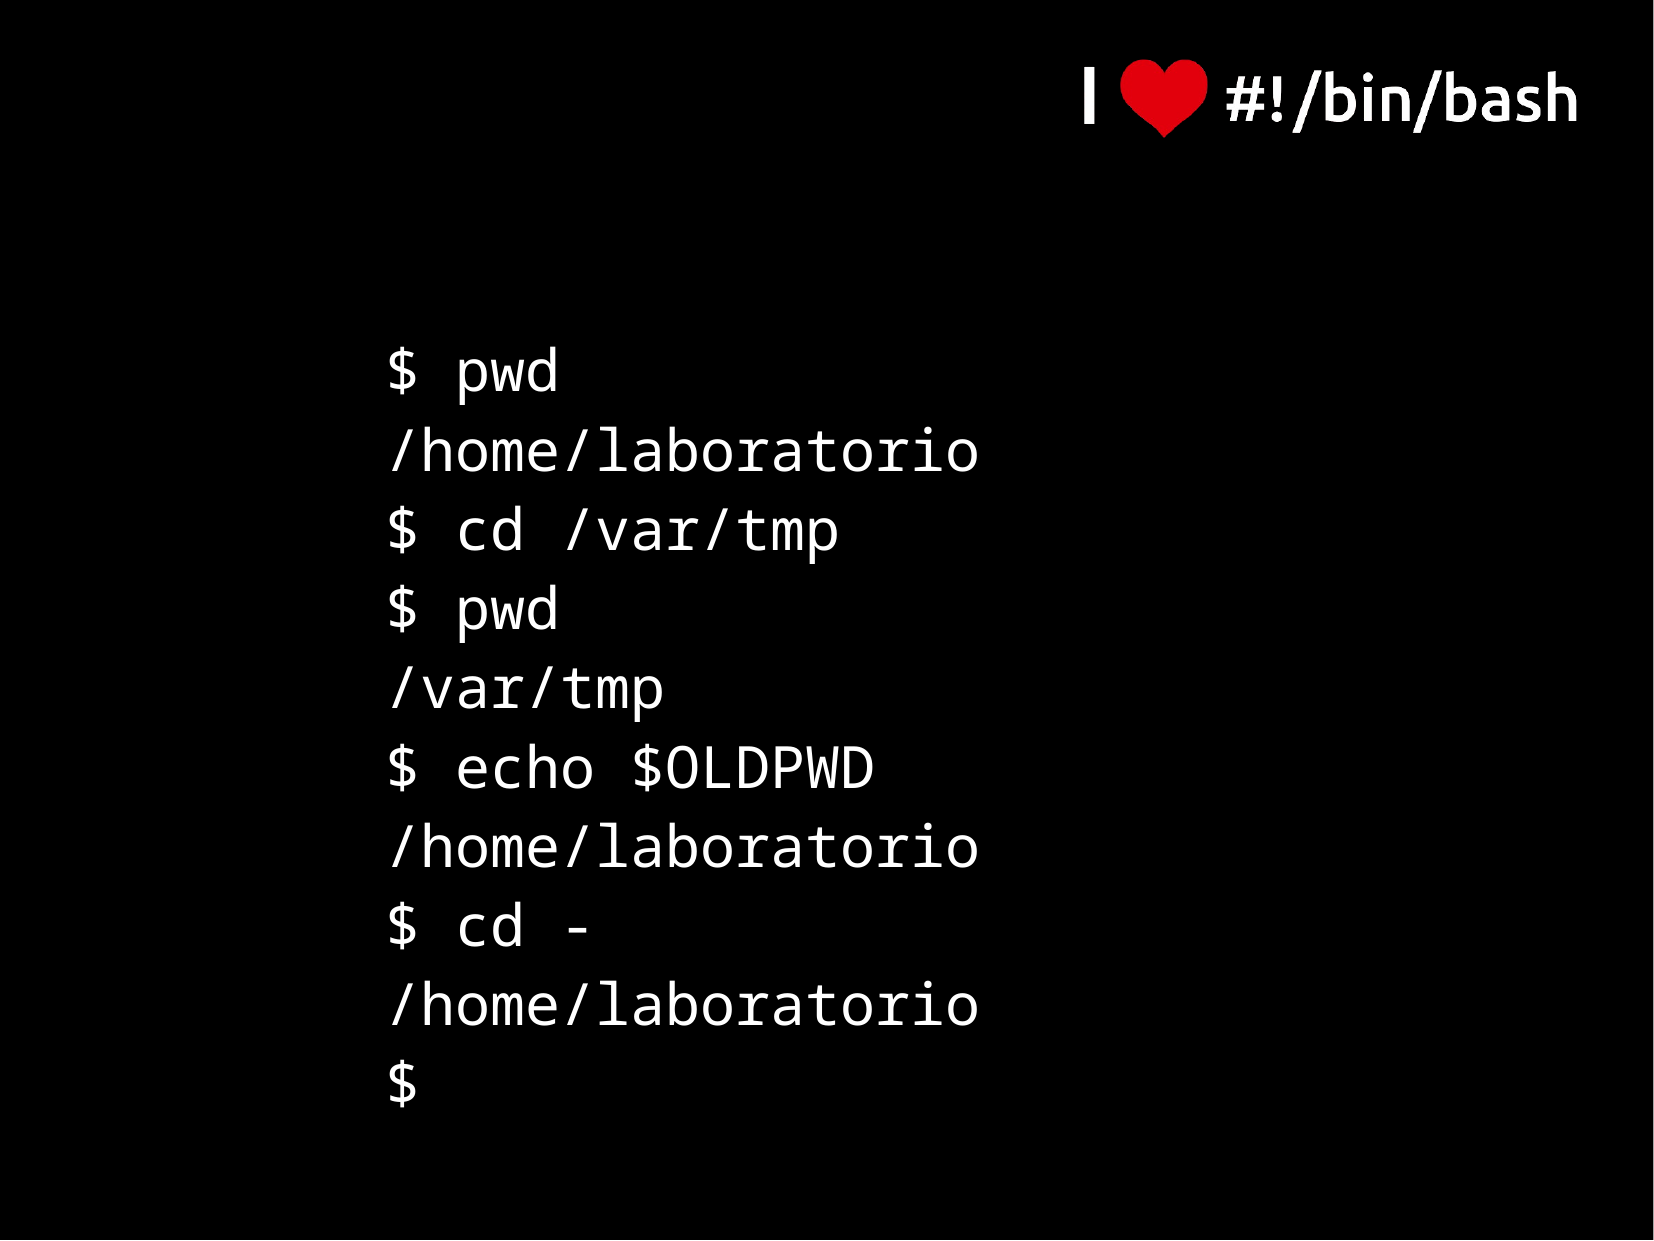

$ pwd
/home/laboratorio
$ cd /var/tmp
$ pwd
/var/tmp
$ echo $OLDPWD
/home/laboratorio
$ cd -
/home/laboratorio
$